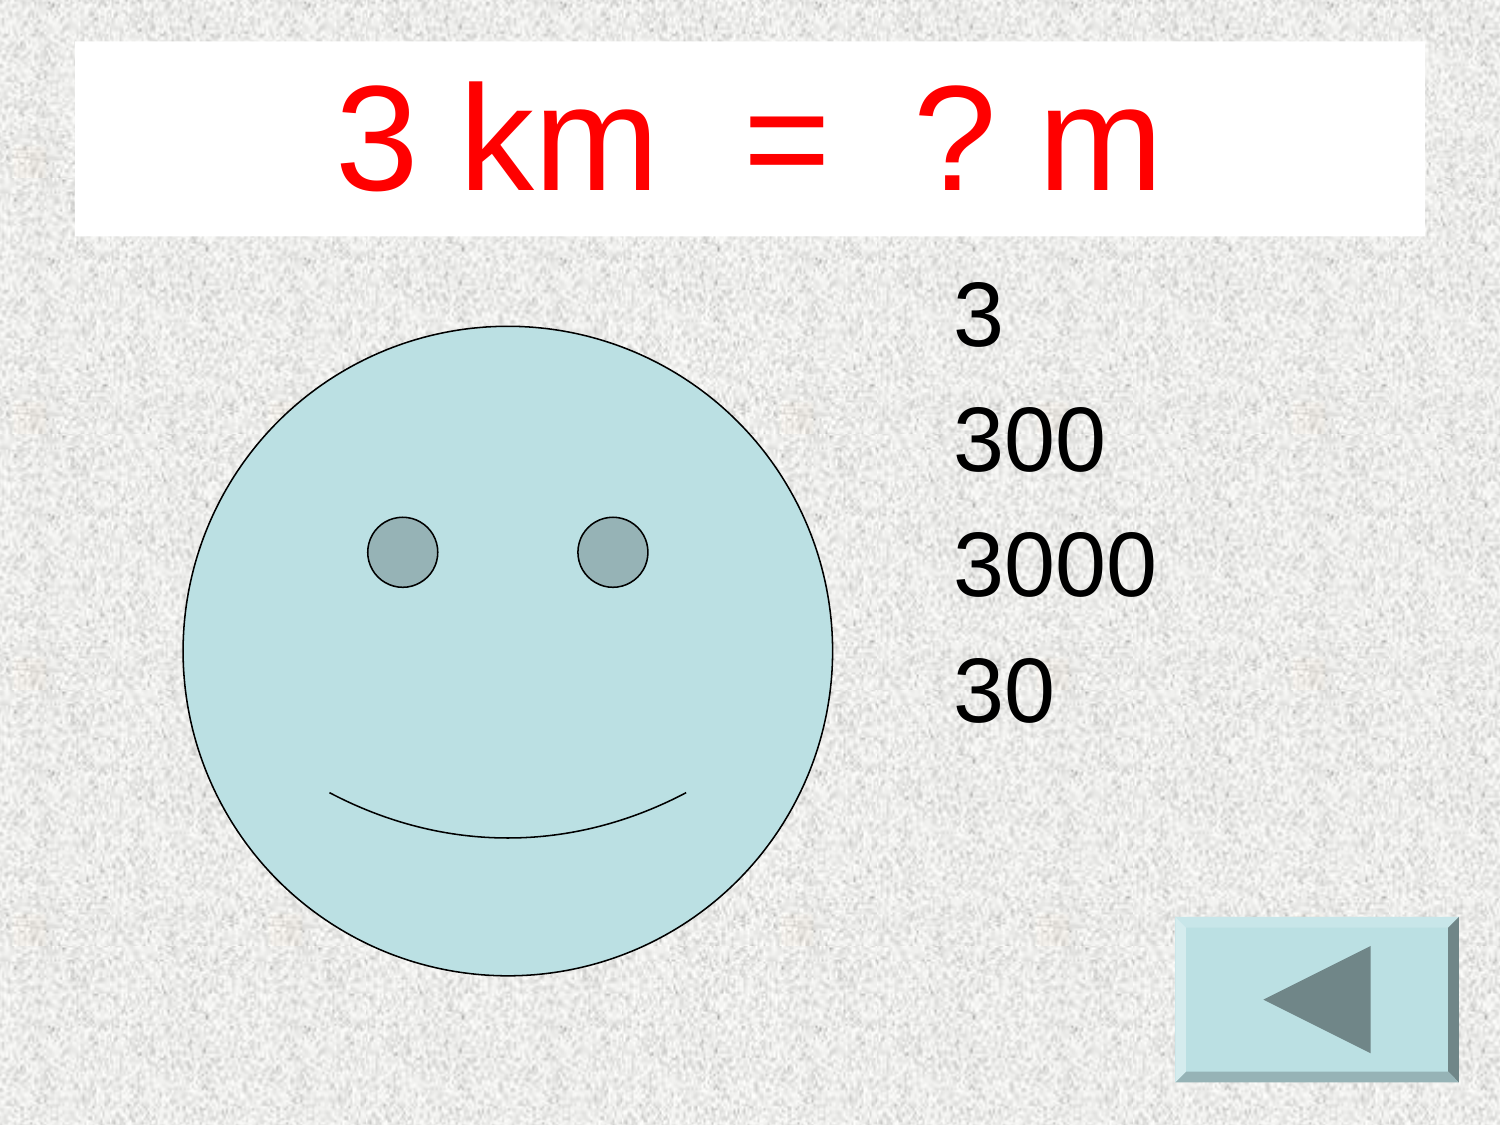

# 3 km = ? m
3
300
3000
30